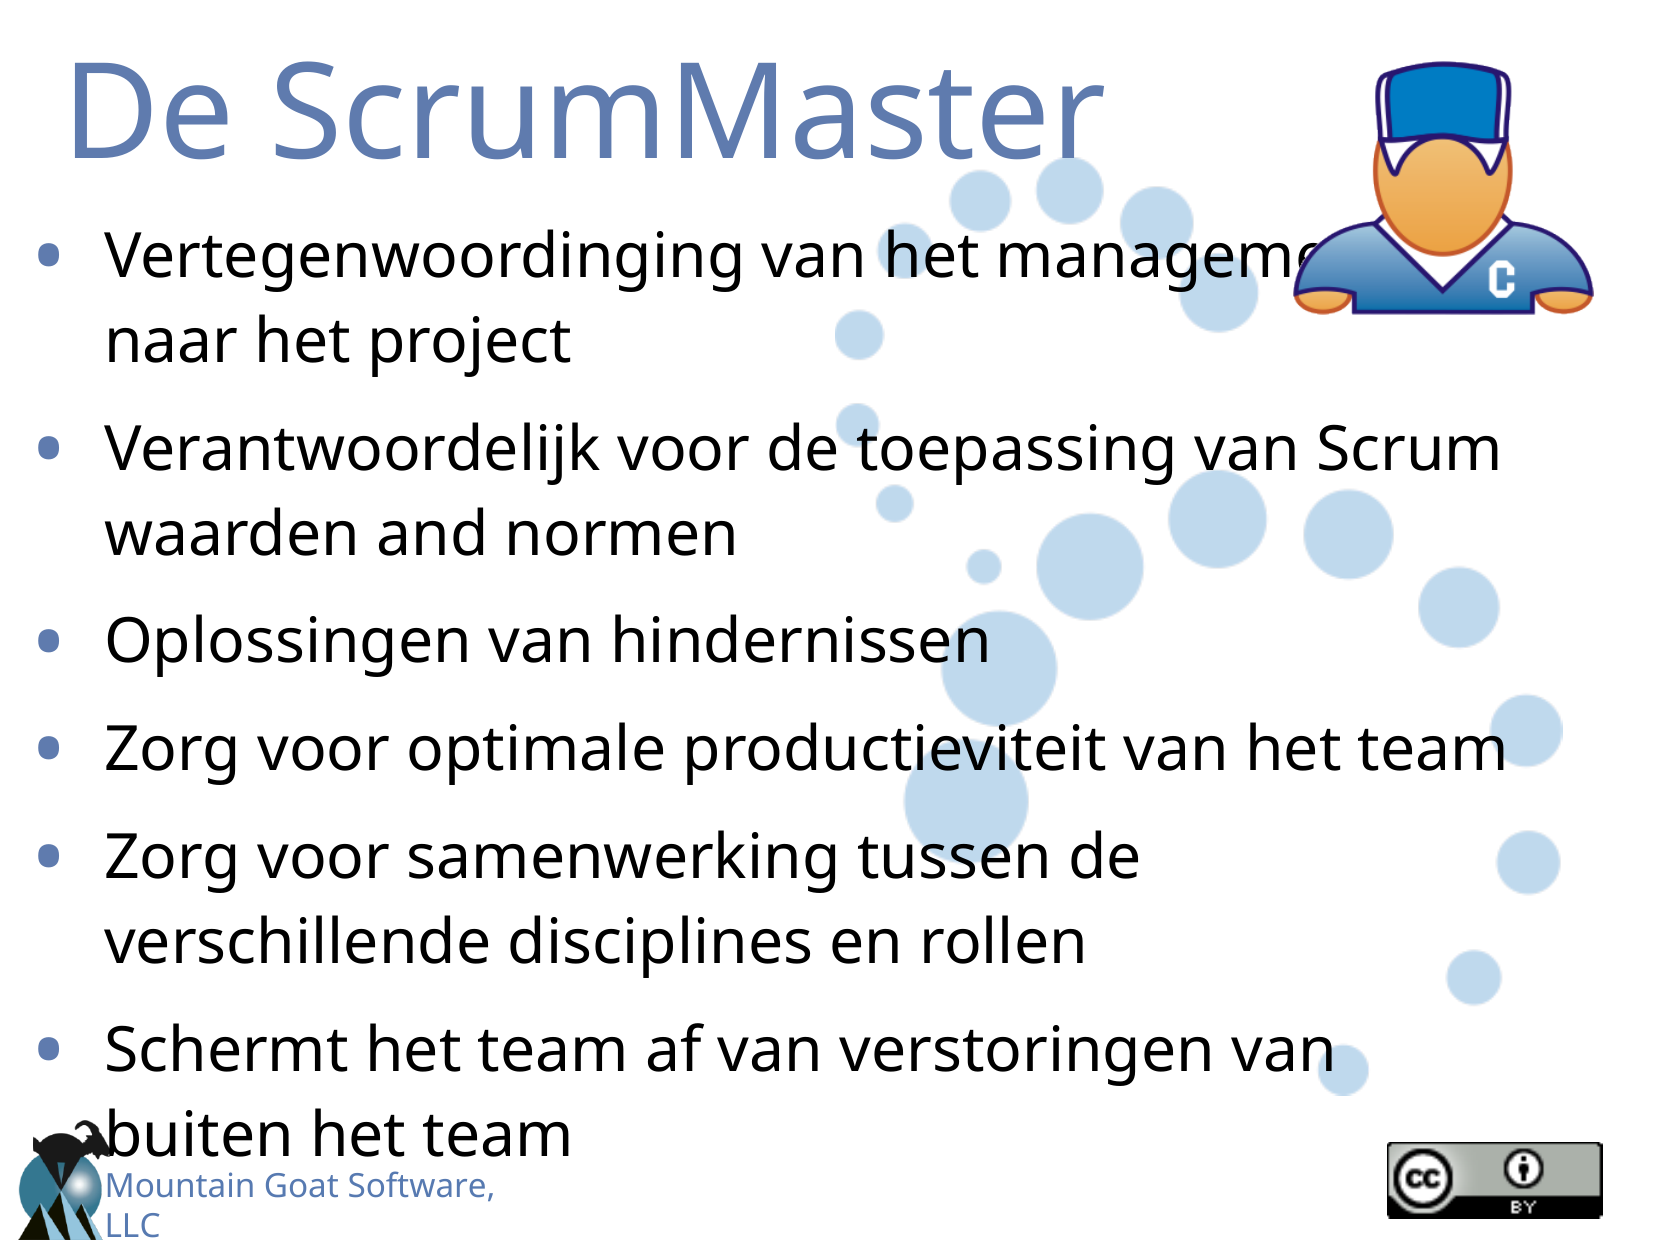

# De ScrumMaster
Vertegenwoordinging van het management naar het project
Verantwoordelijk voor de toepassing van Scrum waarden and normen
Oplossingen van hindernissen
Zorg voor optimale productieviteit van het team
Zorg voor samenwerking tussen de verschillende disciplines en rollen
Schermt het team af van verstoringen van buiten het team